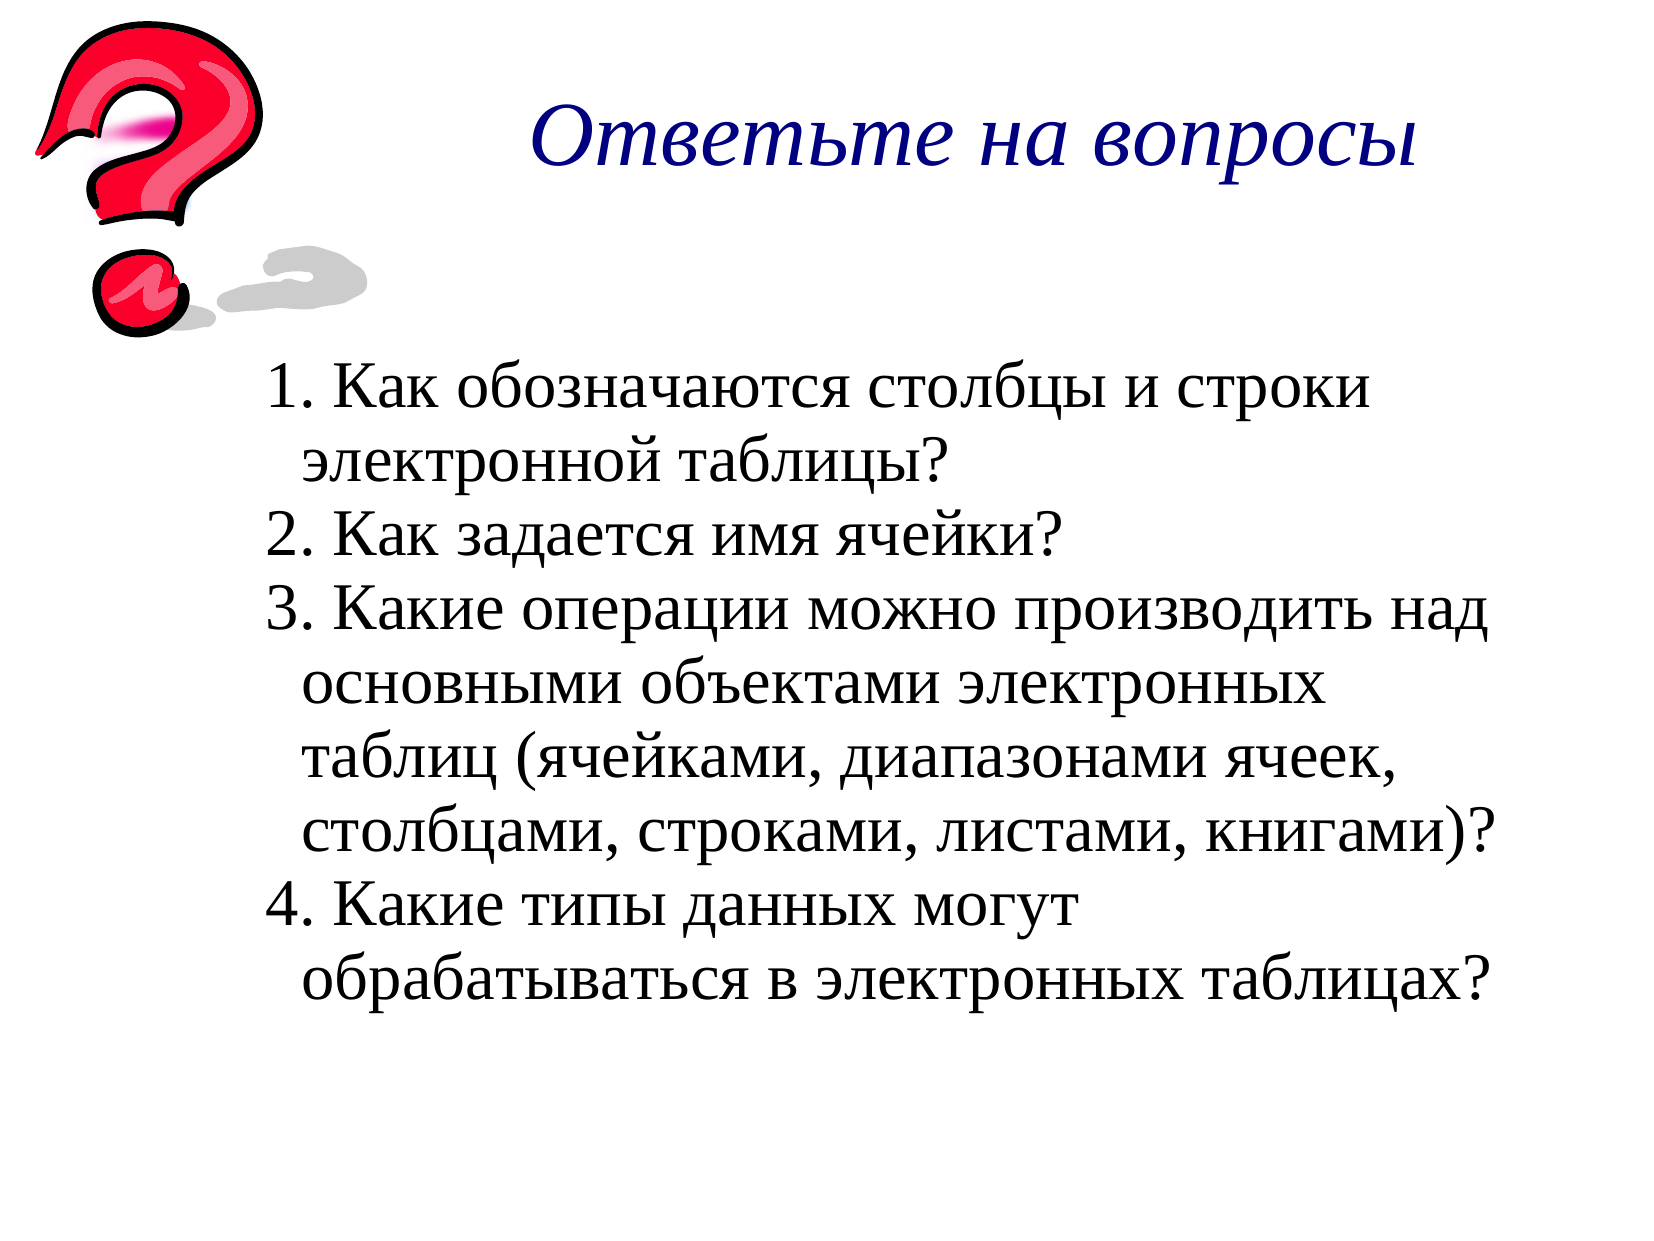

# Ответьте на вопросы
1. Как обозначаются столбцы и строки электронной таблицы?
2. Как задается имя ячейки?
3. Какие операции можно производить над основными объектами электронных таблиц (ячейками, диапазонами ячеек, столбцами, строками, листами, книгами)?
4. Какие типы данных могут обрабатываться в электронных таблицах?